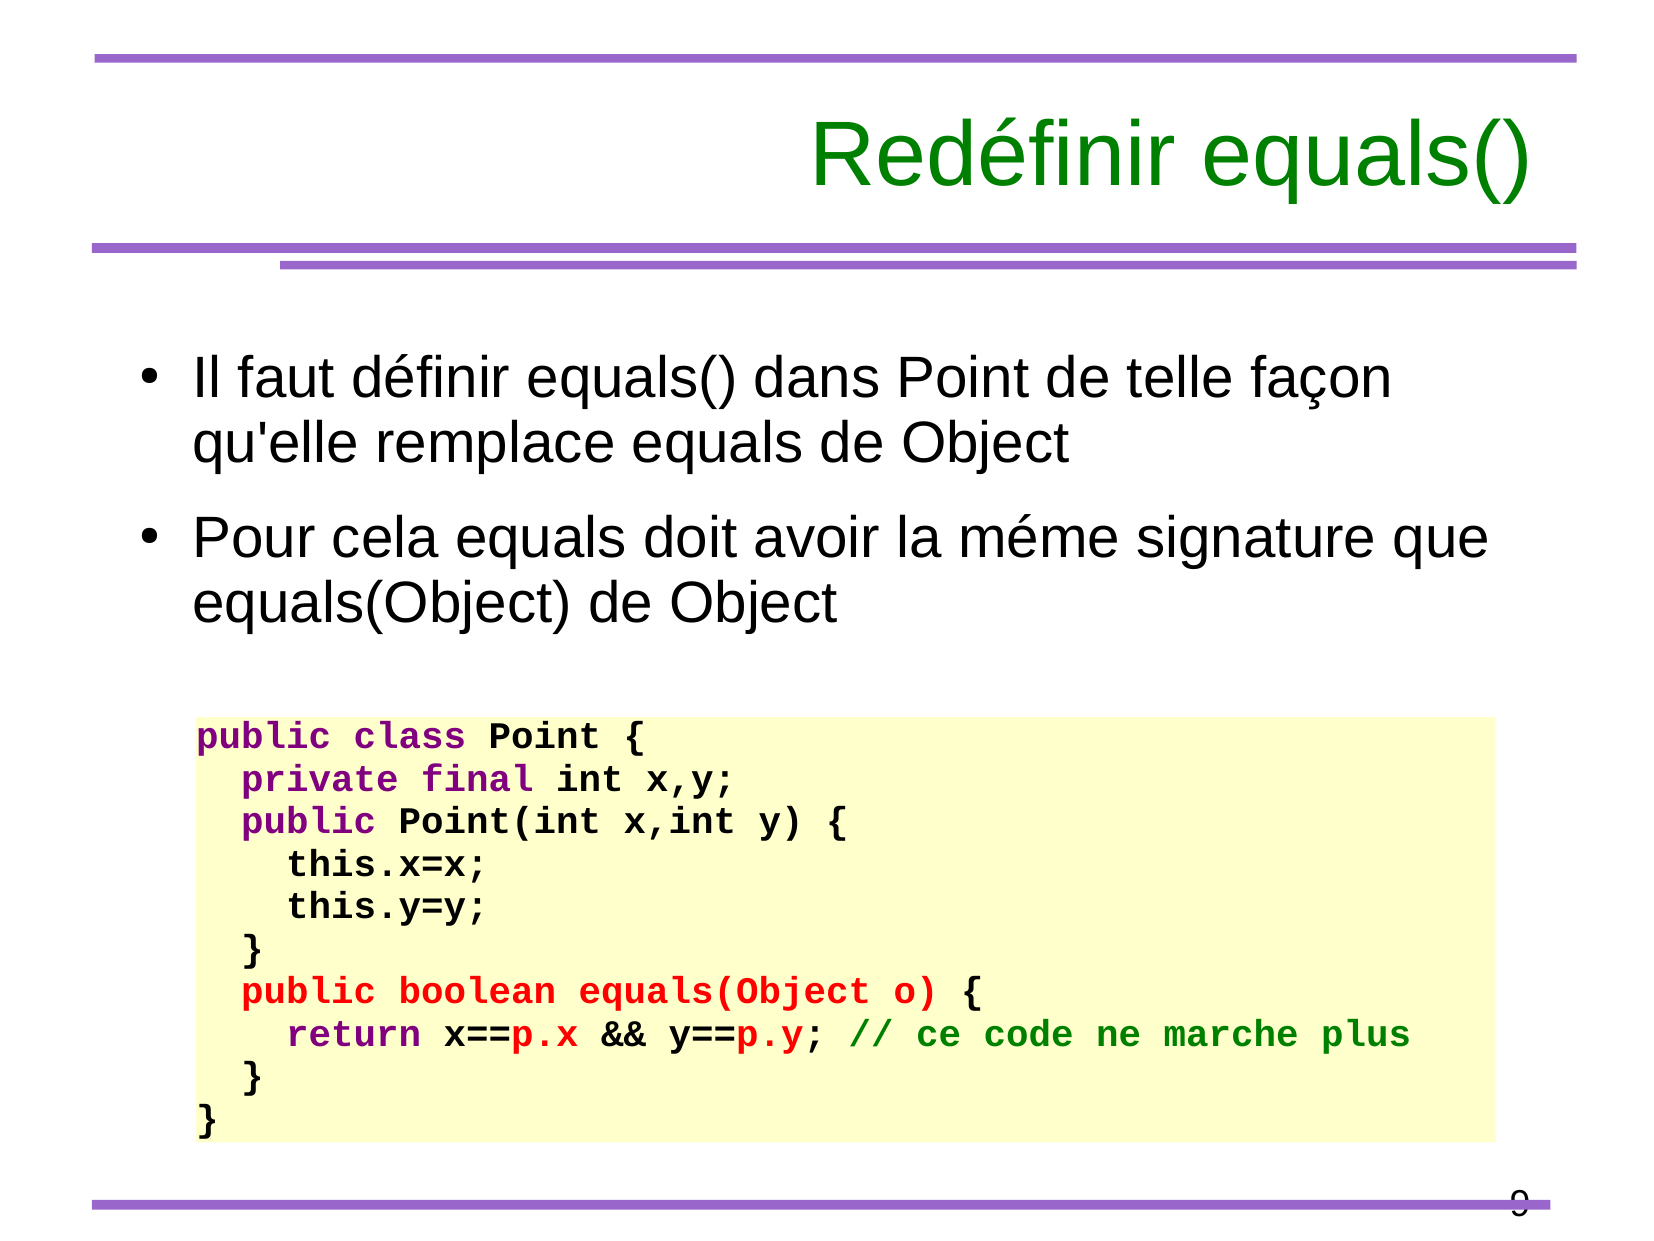

# Redéfinir equals()
Il faut définir equals() dans Point de telle façon qu'elle remplace equals de Object
Pour cela equals doit avoir la méme signature que equals(Object) de Object
public class Point {
 private final int x,y;
 public Point(int x,int y) {
 this.x=x;
 this.y=y;
 }
 public boolean equals(Object o) {
 return x==p.x && y==p.y; // ce code ne marche plus
 }
}